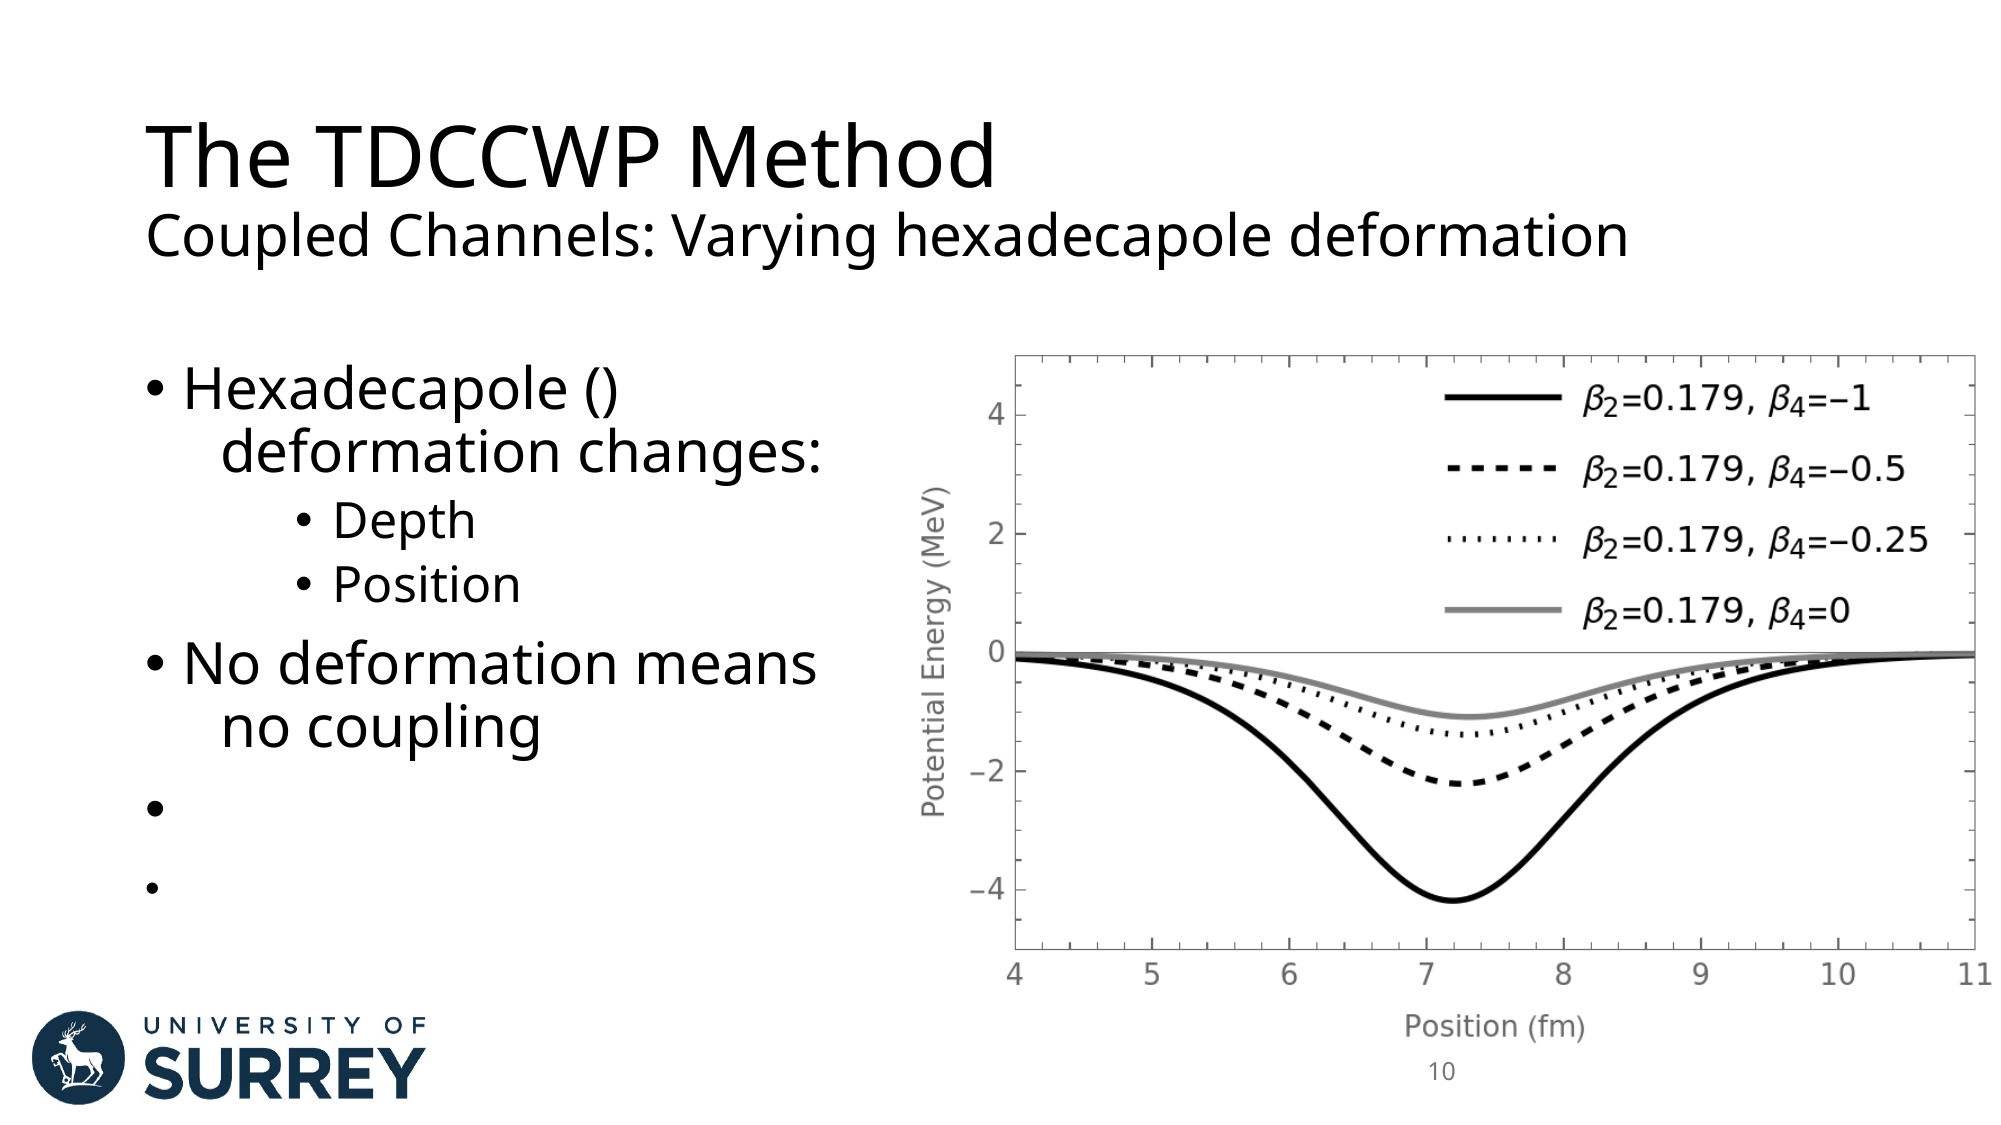

# The TDCCWP Method Coupled Channels: Varying hexadecapole deformation
Hexadecapole () deformation changes:
Depth
Position
No deformation means no coupling